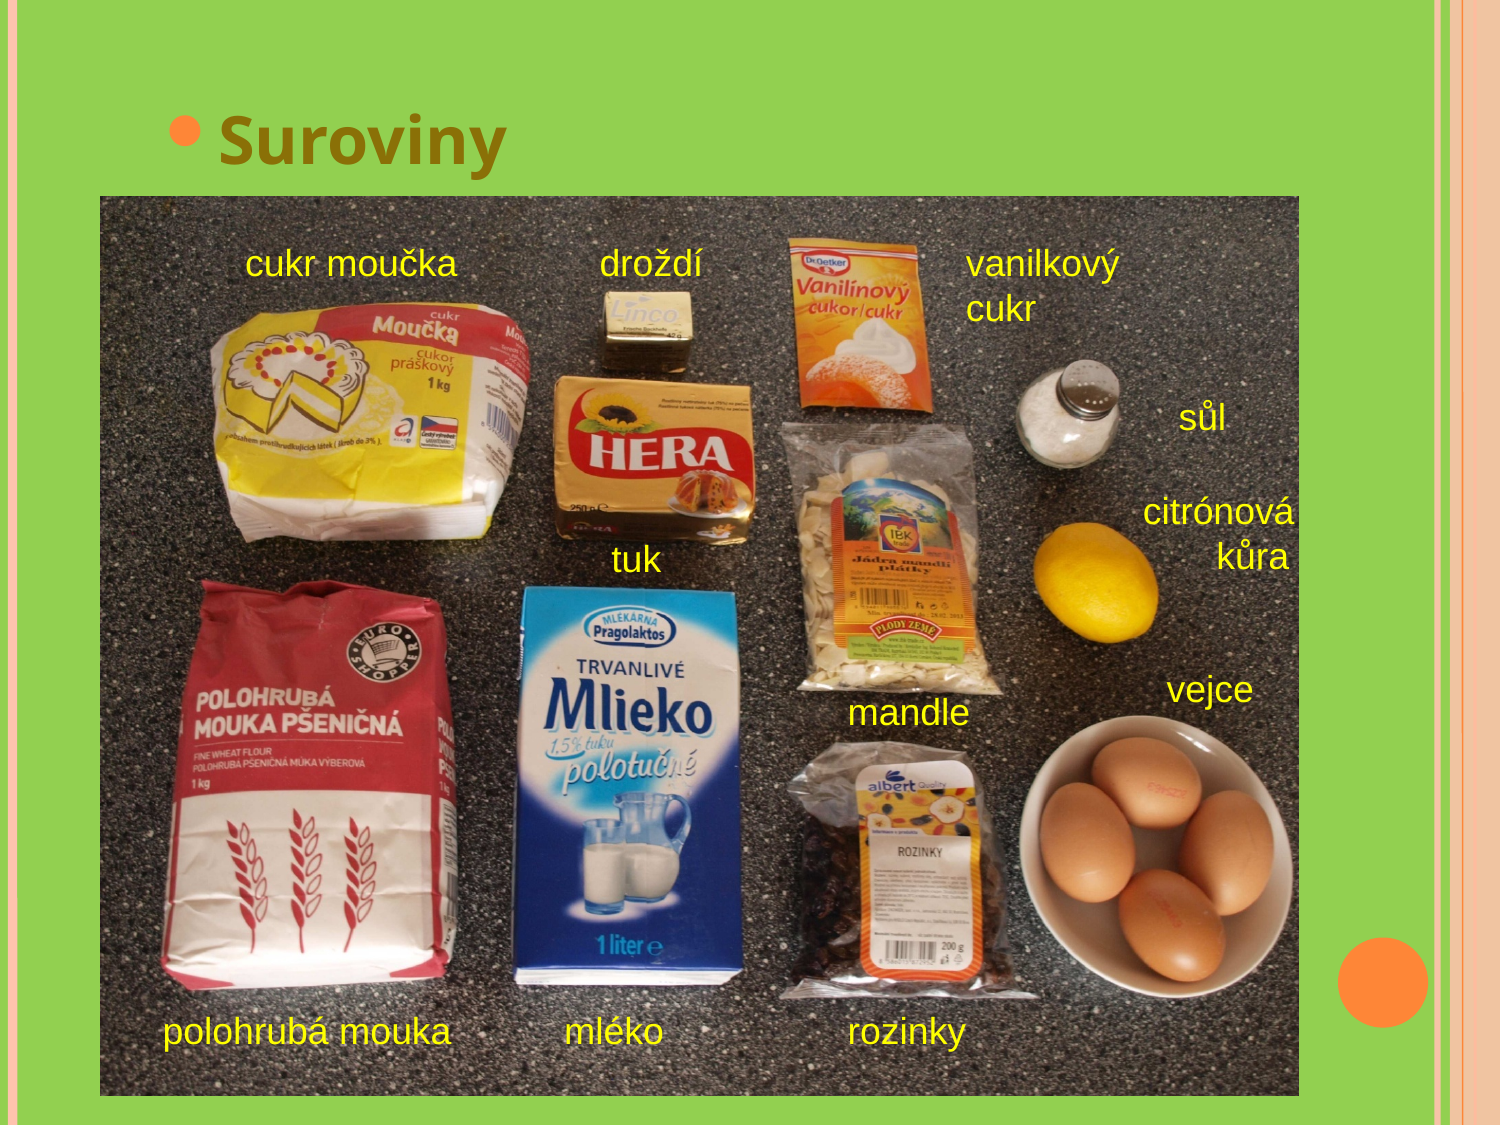

Suroviny
cukr moučka
droždí
vanilkový
cukr
sůl
citrónová
 kůra
tuk
vejce
mandle
polohrubá mouka
mléko
rozinky
#